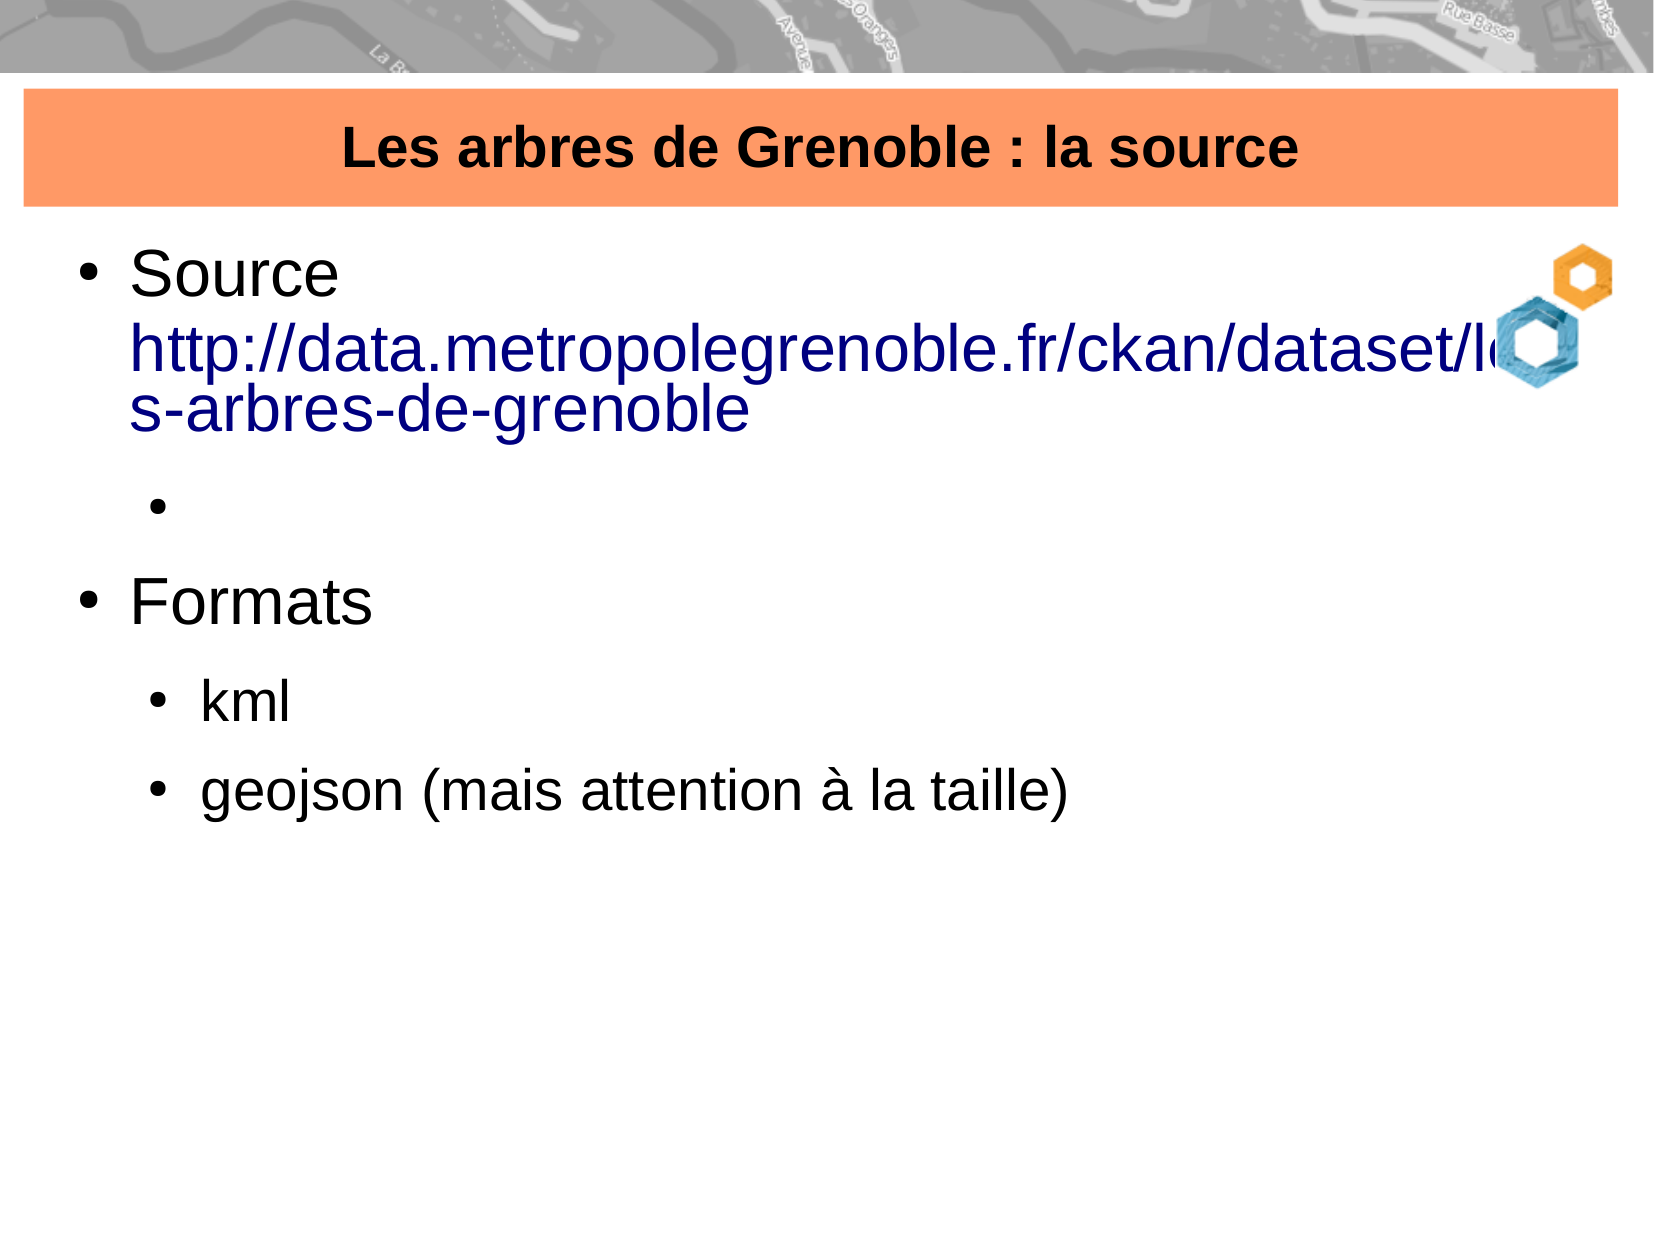

| | | | |
| --- | --- | --- | --- |
Les arbres de Grenoble : la source
# Source http://data.metropolegrenoble.fr/ckan/dataset/les-arbres-de-grenoble
Formats
kml
geojson (mais attention à la taille)